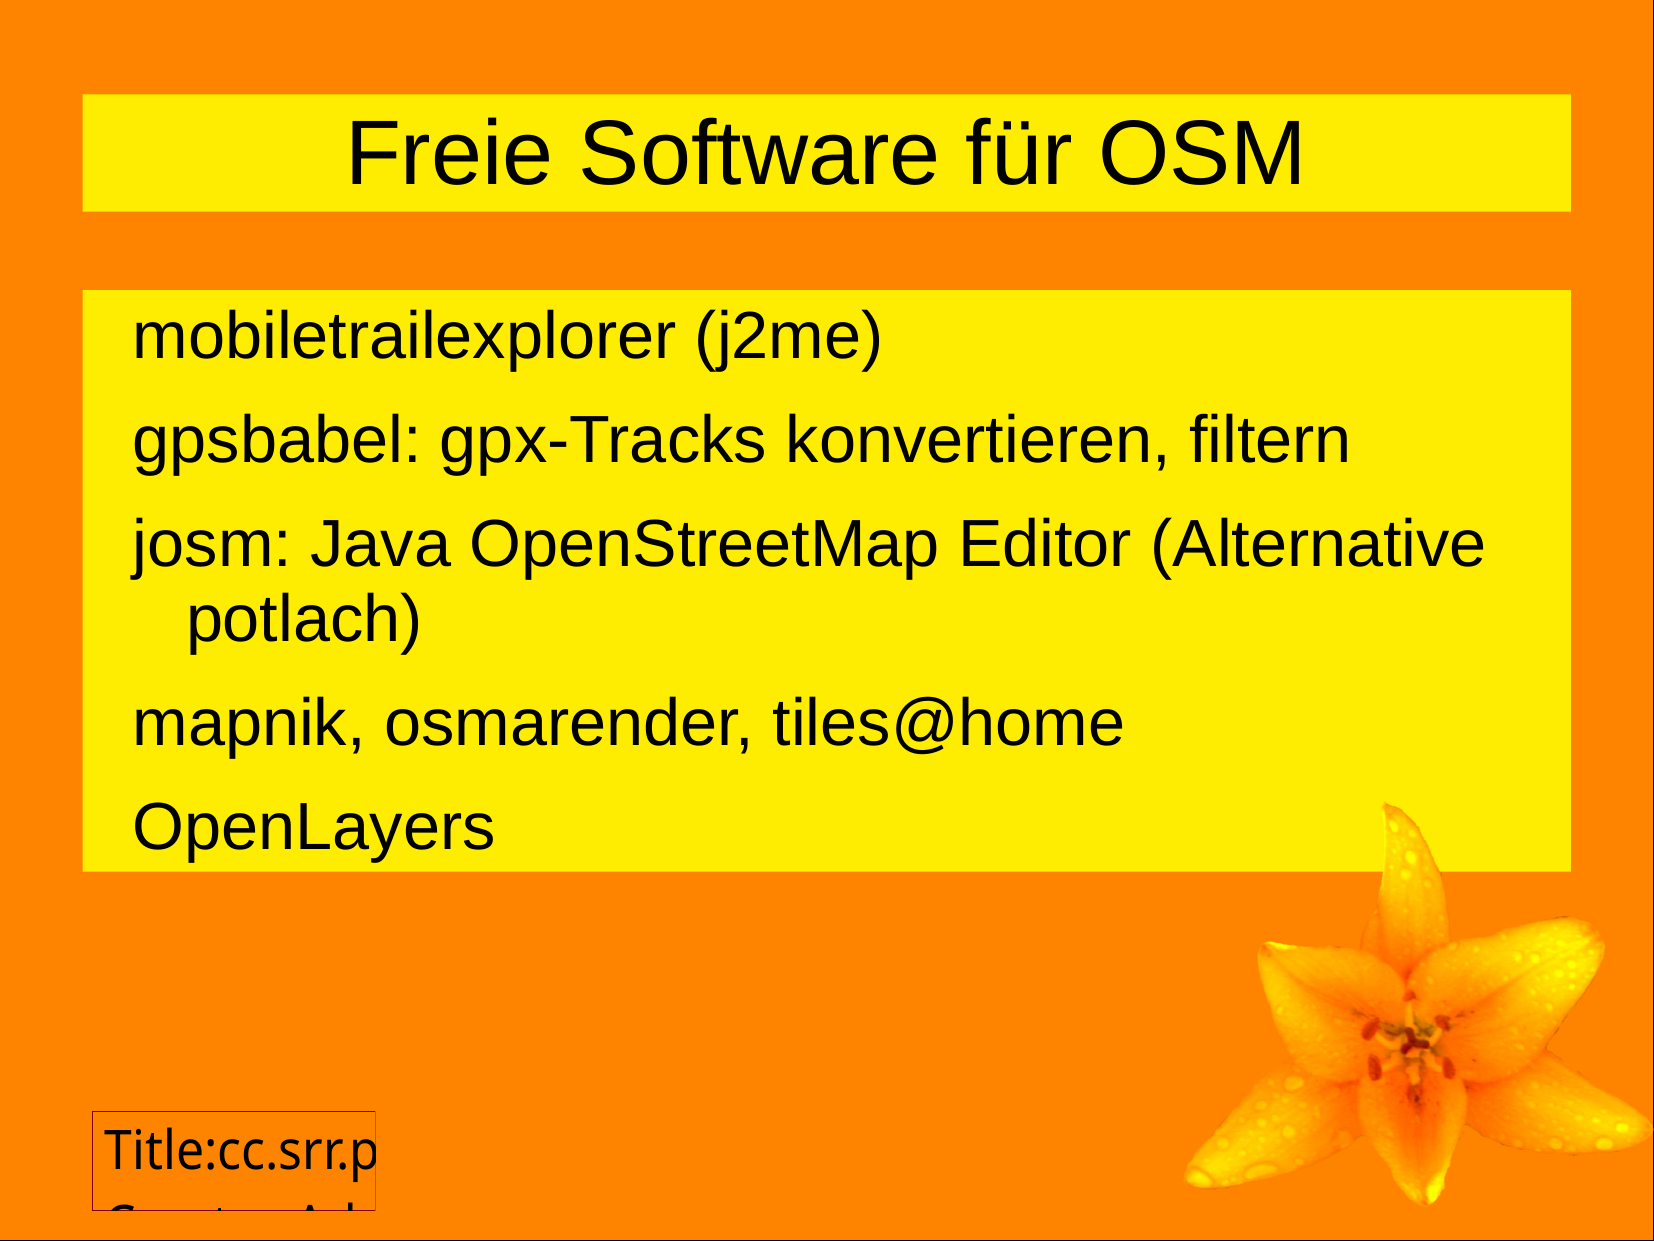

Freie Software für OSM
mobiletrailexplorer (j2me)
gpsbabel: gpx-Tracks konvertieren, filtern
josm: Java OpenStreetMap Editor (Alternative potlach)
mapnik, osmarender, tiles@home
OpenLayers